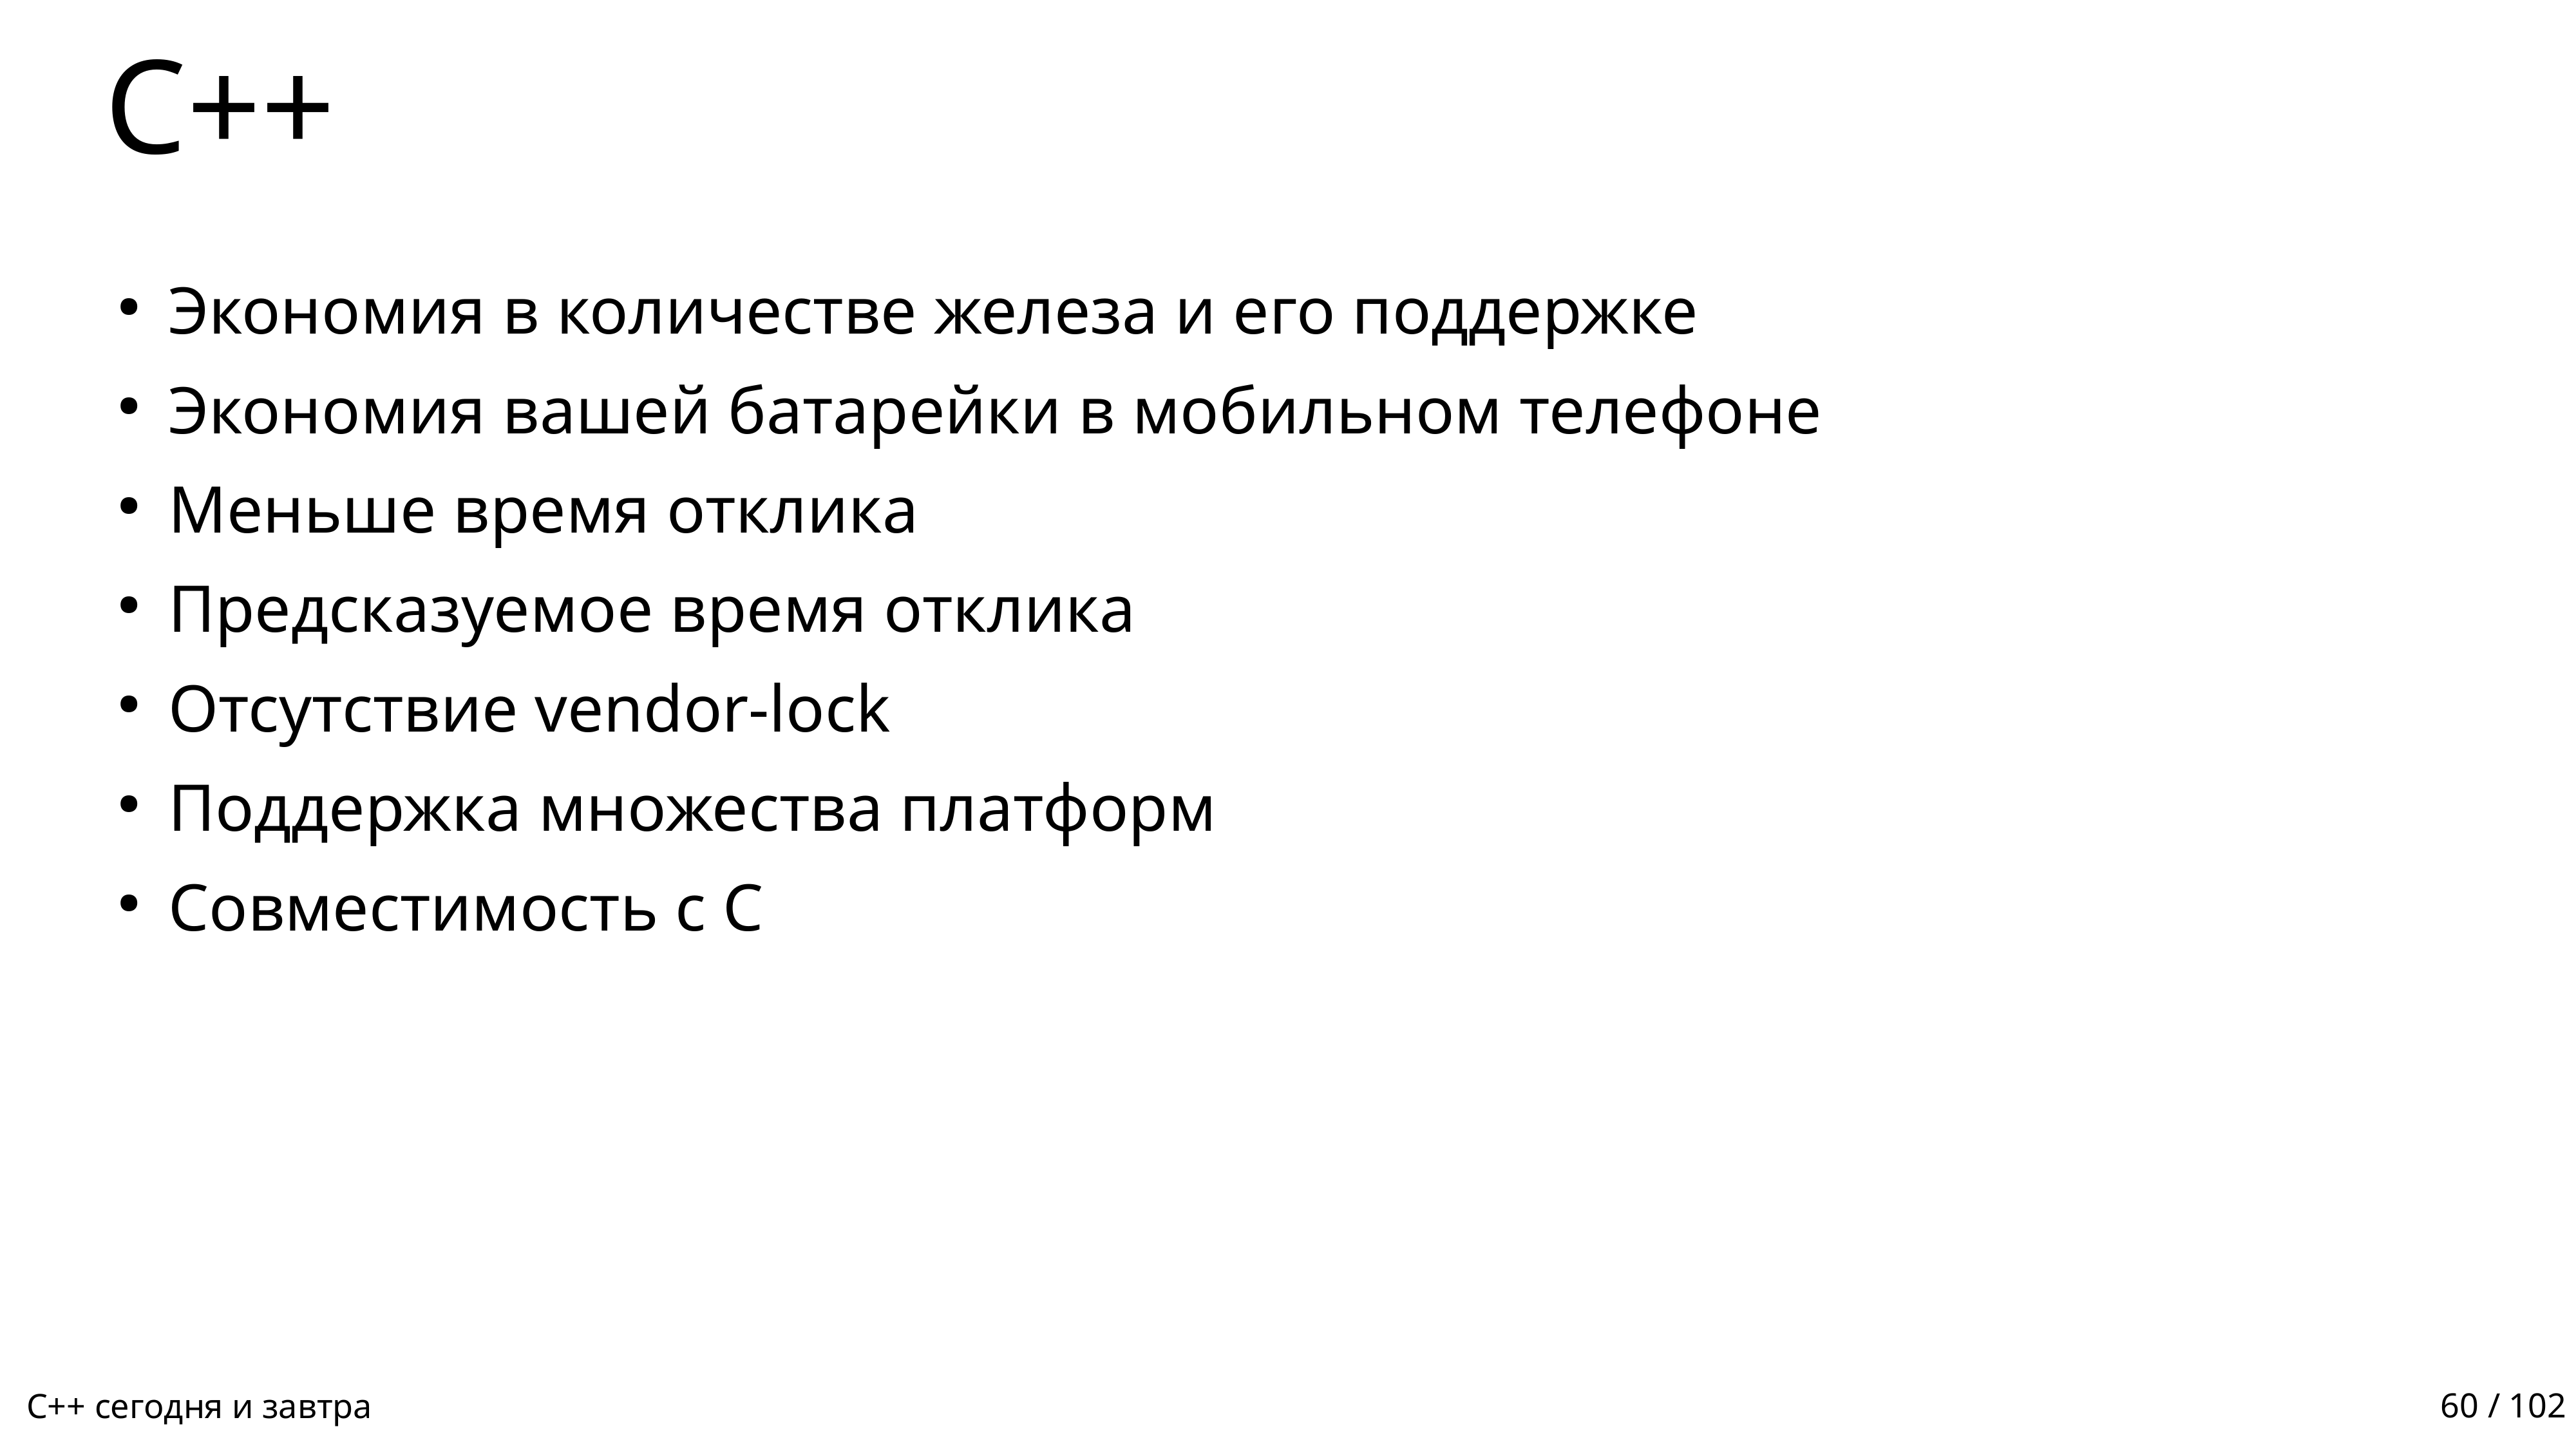

С++
# Экономия в количестве железа и его поддержке
 Экономия вашей батарейки в мобильном телефоне
 Меньше время отклика
 Предсказуемое время отклика
 Отсутствие vendor-lock
 Поддержка множества платформ
 Совместимость с C
C++ сегодня и завтра